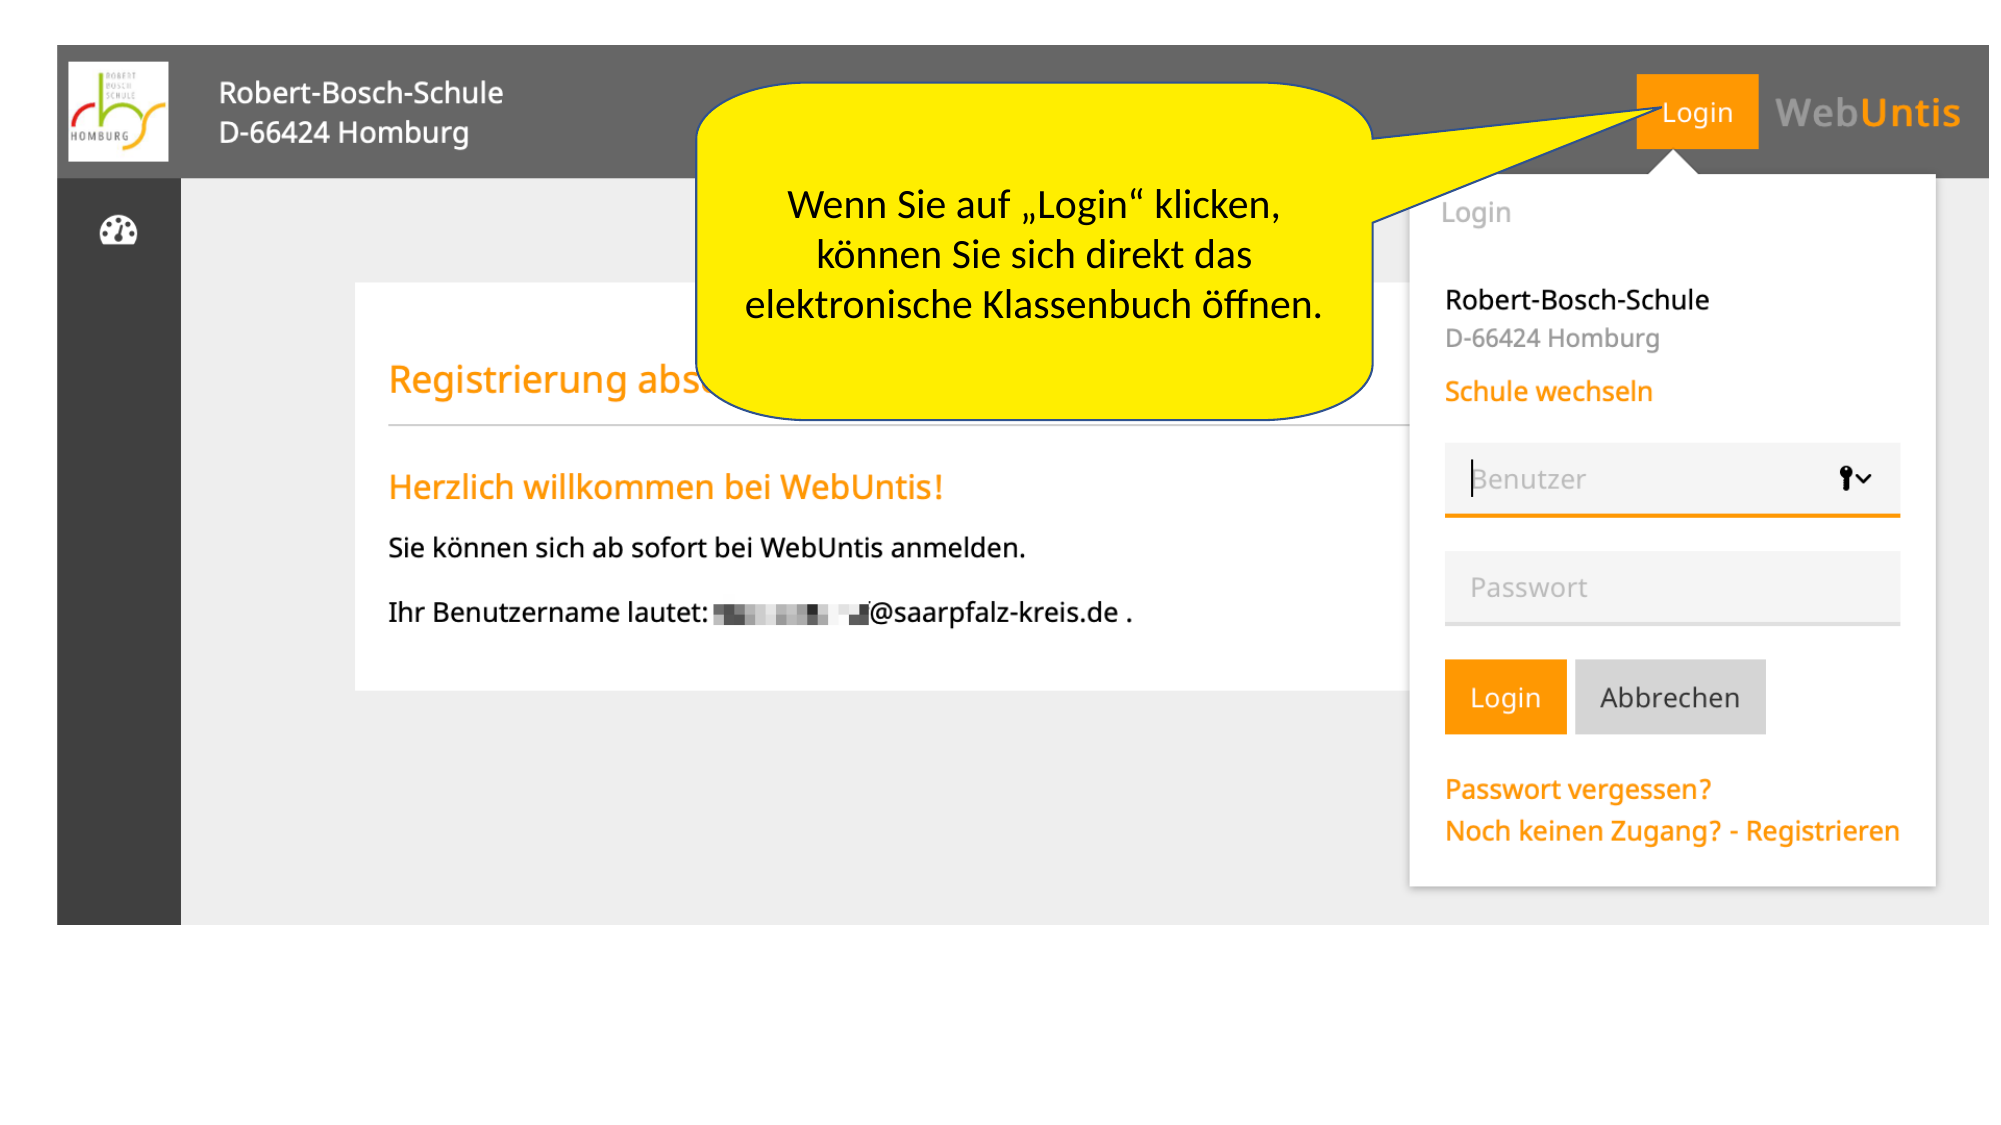

Wenn Sie auf „Login“ klicken, können Sie sich direkt das elektronische Klassenbuch öffnen.